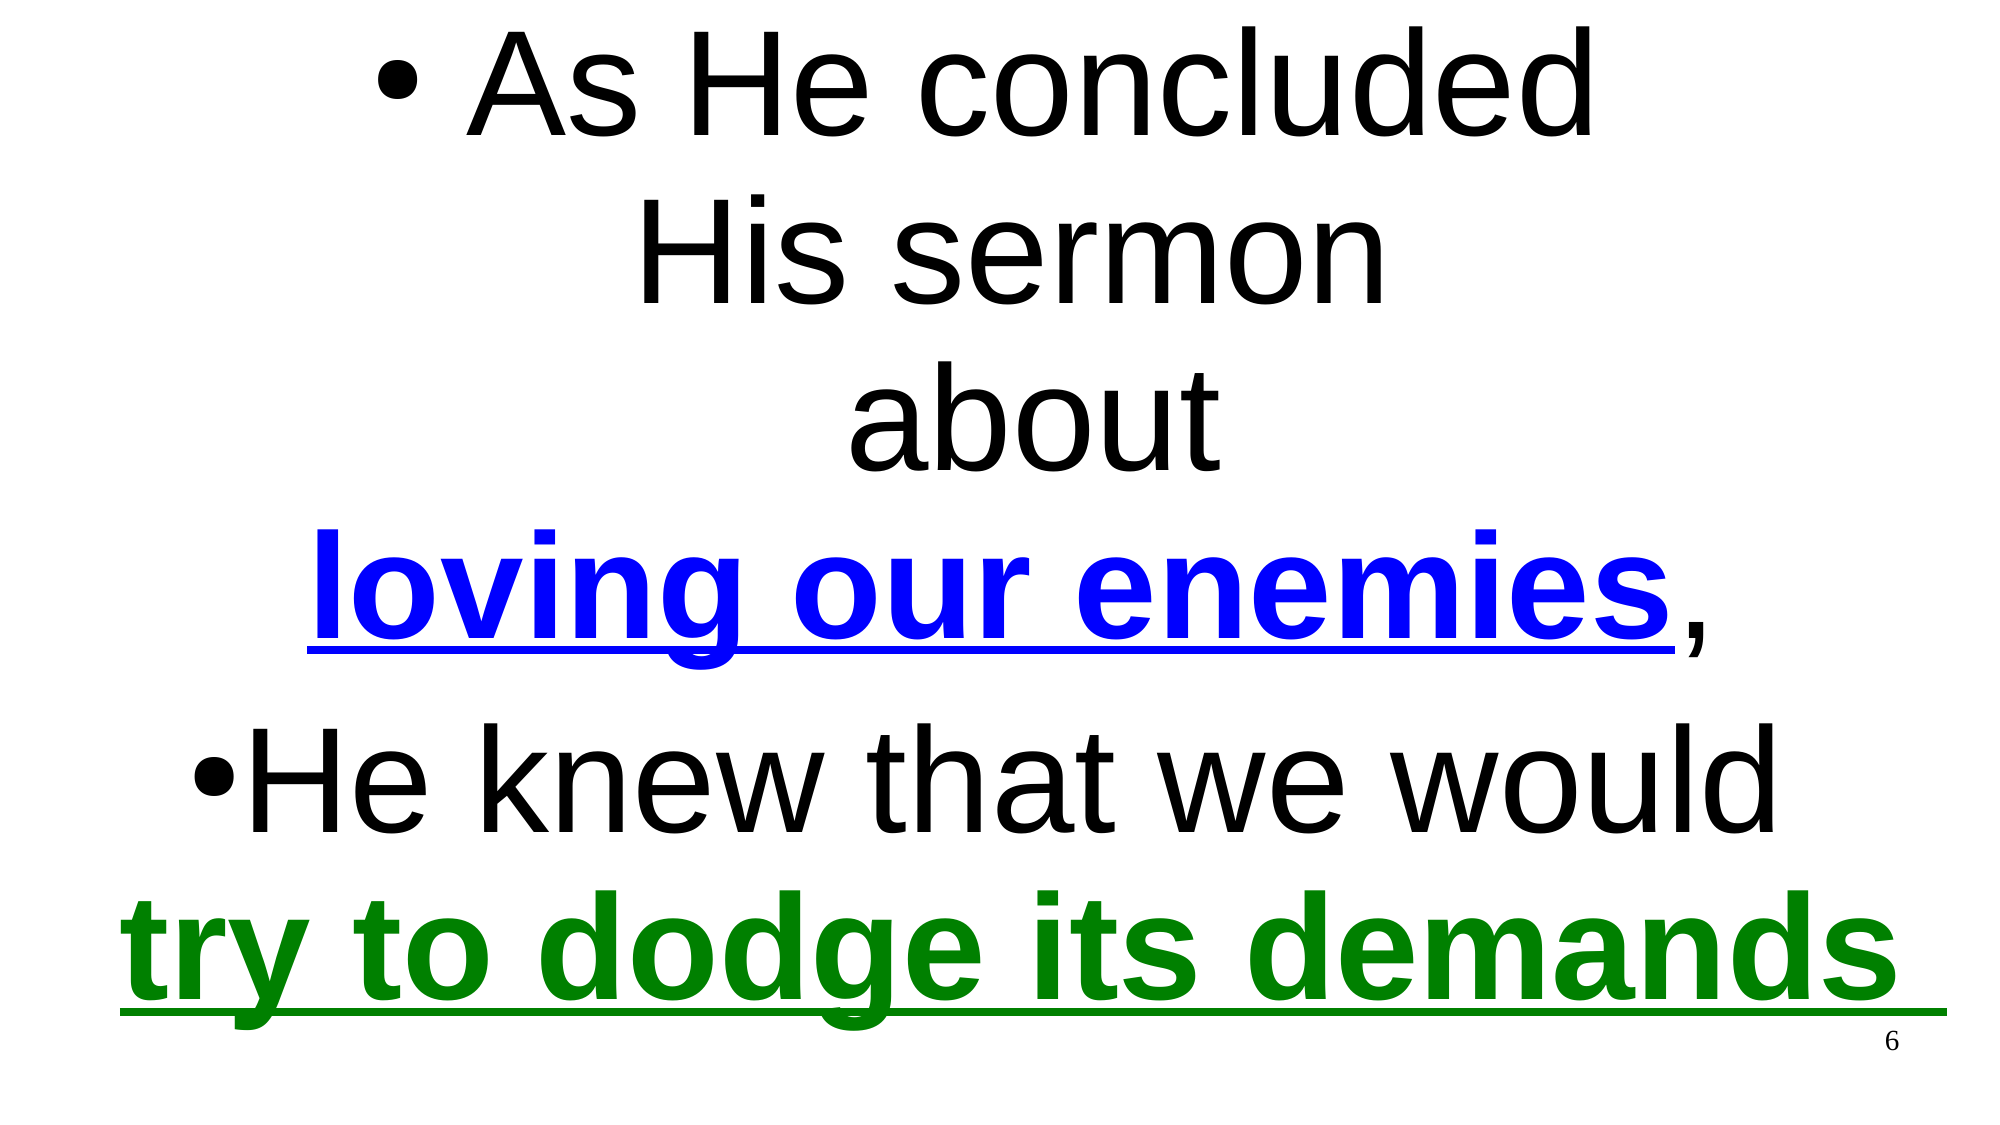

# As He concluded His sermon about loving our enemies,
He knew that we would
try to dodge its demands
6